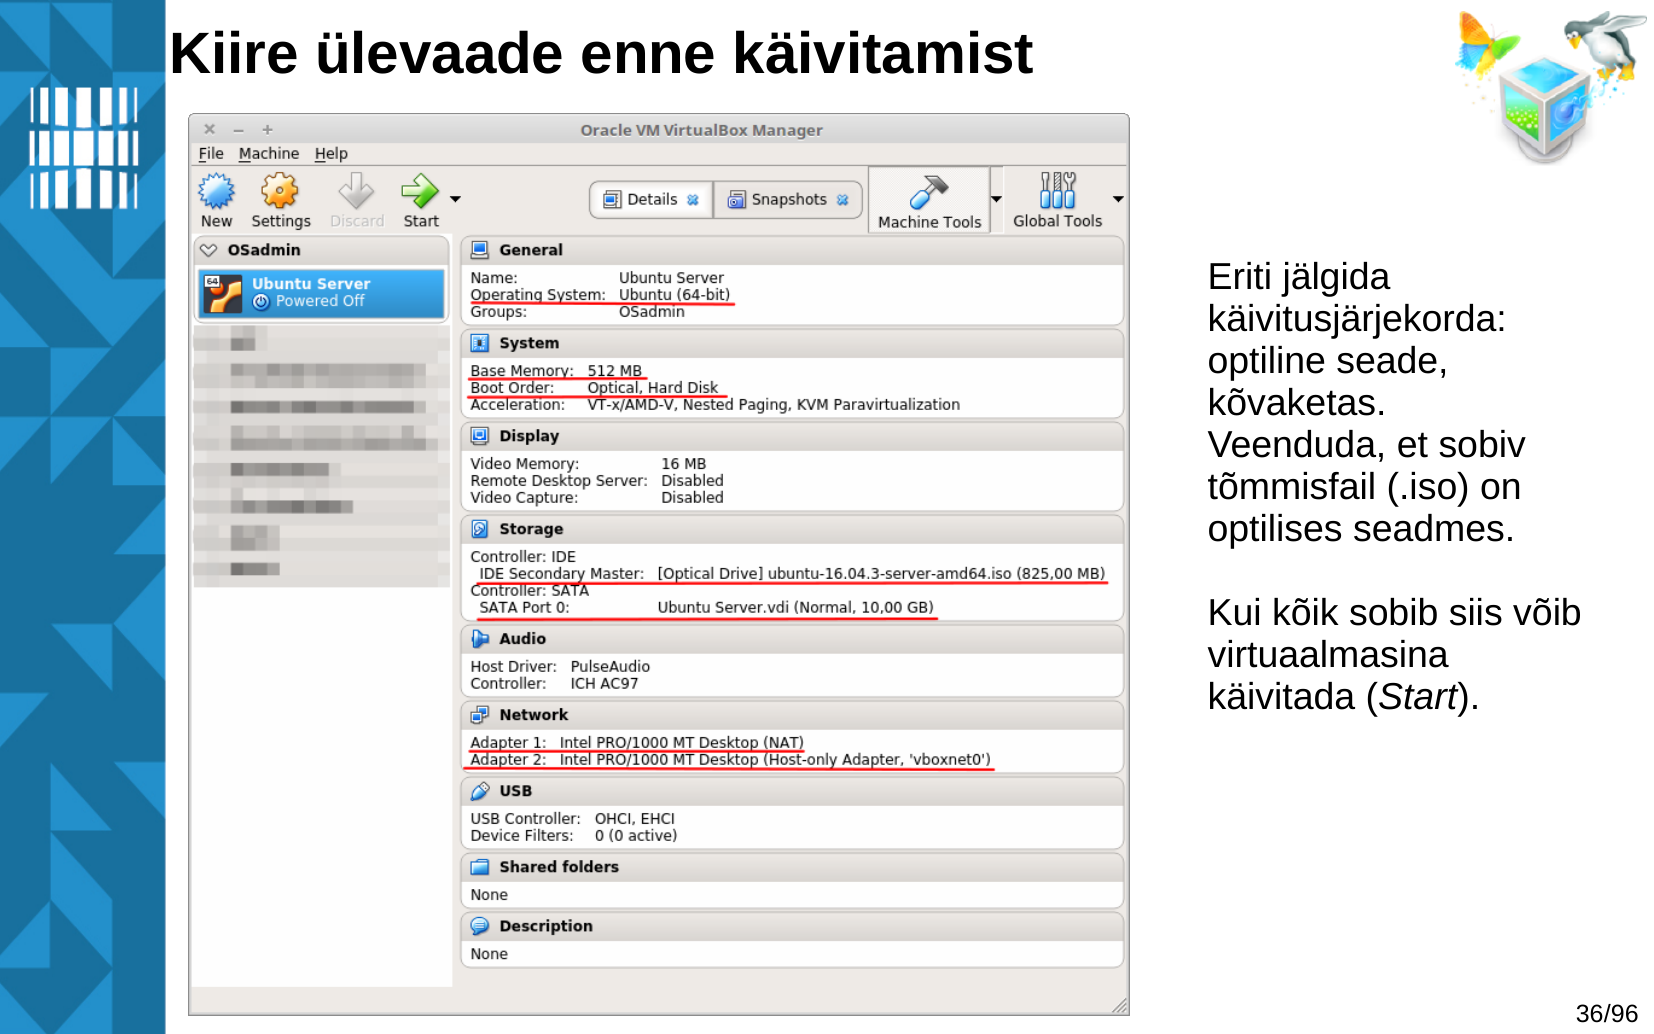

# Kiire ülevaade enne käivitamist
Eriti jälgida käivitusjärjekorda: optiline seade, kõvaketas.
Veenduda, et sobiv tõmmisfail (.iso) on optilises seadmes.
Kui kõik sobib siis võib virtuaalmasina käivitada (Start).